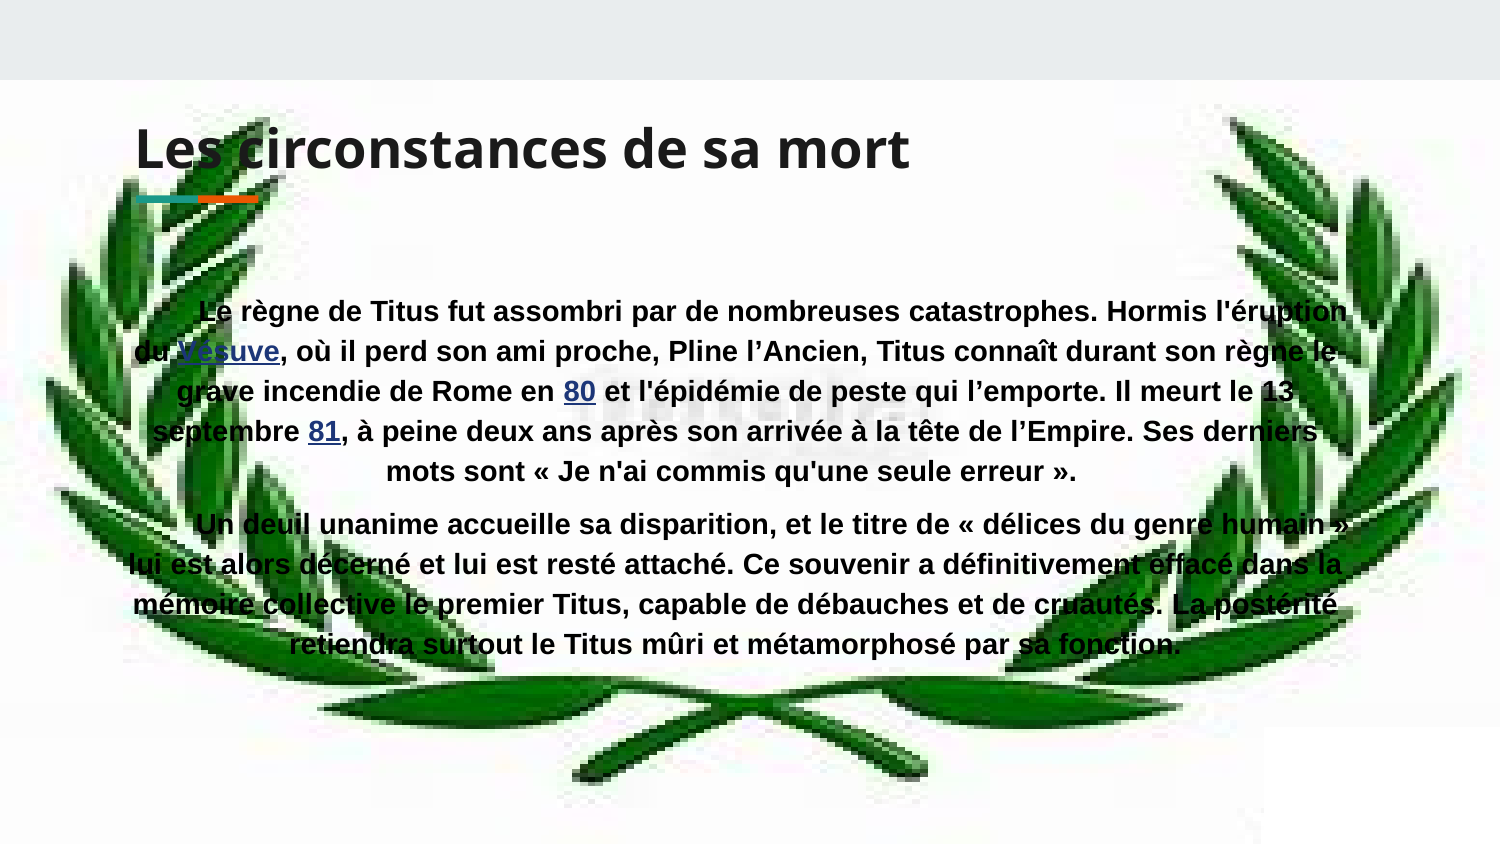

# Les circonstances de sa mort
Le règne de Titus fut assombri par de nombreuses catastrophes. Hormis l'éruption du Vésuve, où il perd son ami proche, Pline l’Ancien, Titus connaît durant son règne le grave incendie de Rome en 80 et l'épidémie de peste qui l’emporte. Il meurt le 13 septembre 81, à peine deux ans après son arrivée à la tête de l’Empire. Ses derniers mots sont « Je n'ai commis qu'une seule erreur ».
Un deuil unanime accueille sa disparition, et le titre de « délices du genre humain » lui est alors décerné et lui est resté attaché. Ce souvenir a définitivement effacé dans la mémoire collective le premier Titus, capable de débauches et de cruautés. La postérité retiendra surtout le Titus mûri et métamorphosé par sa fonction.